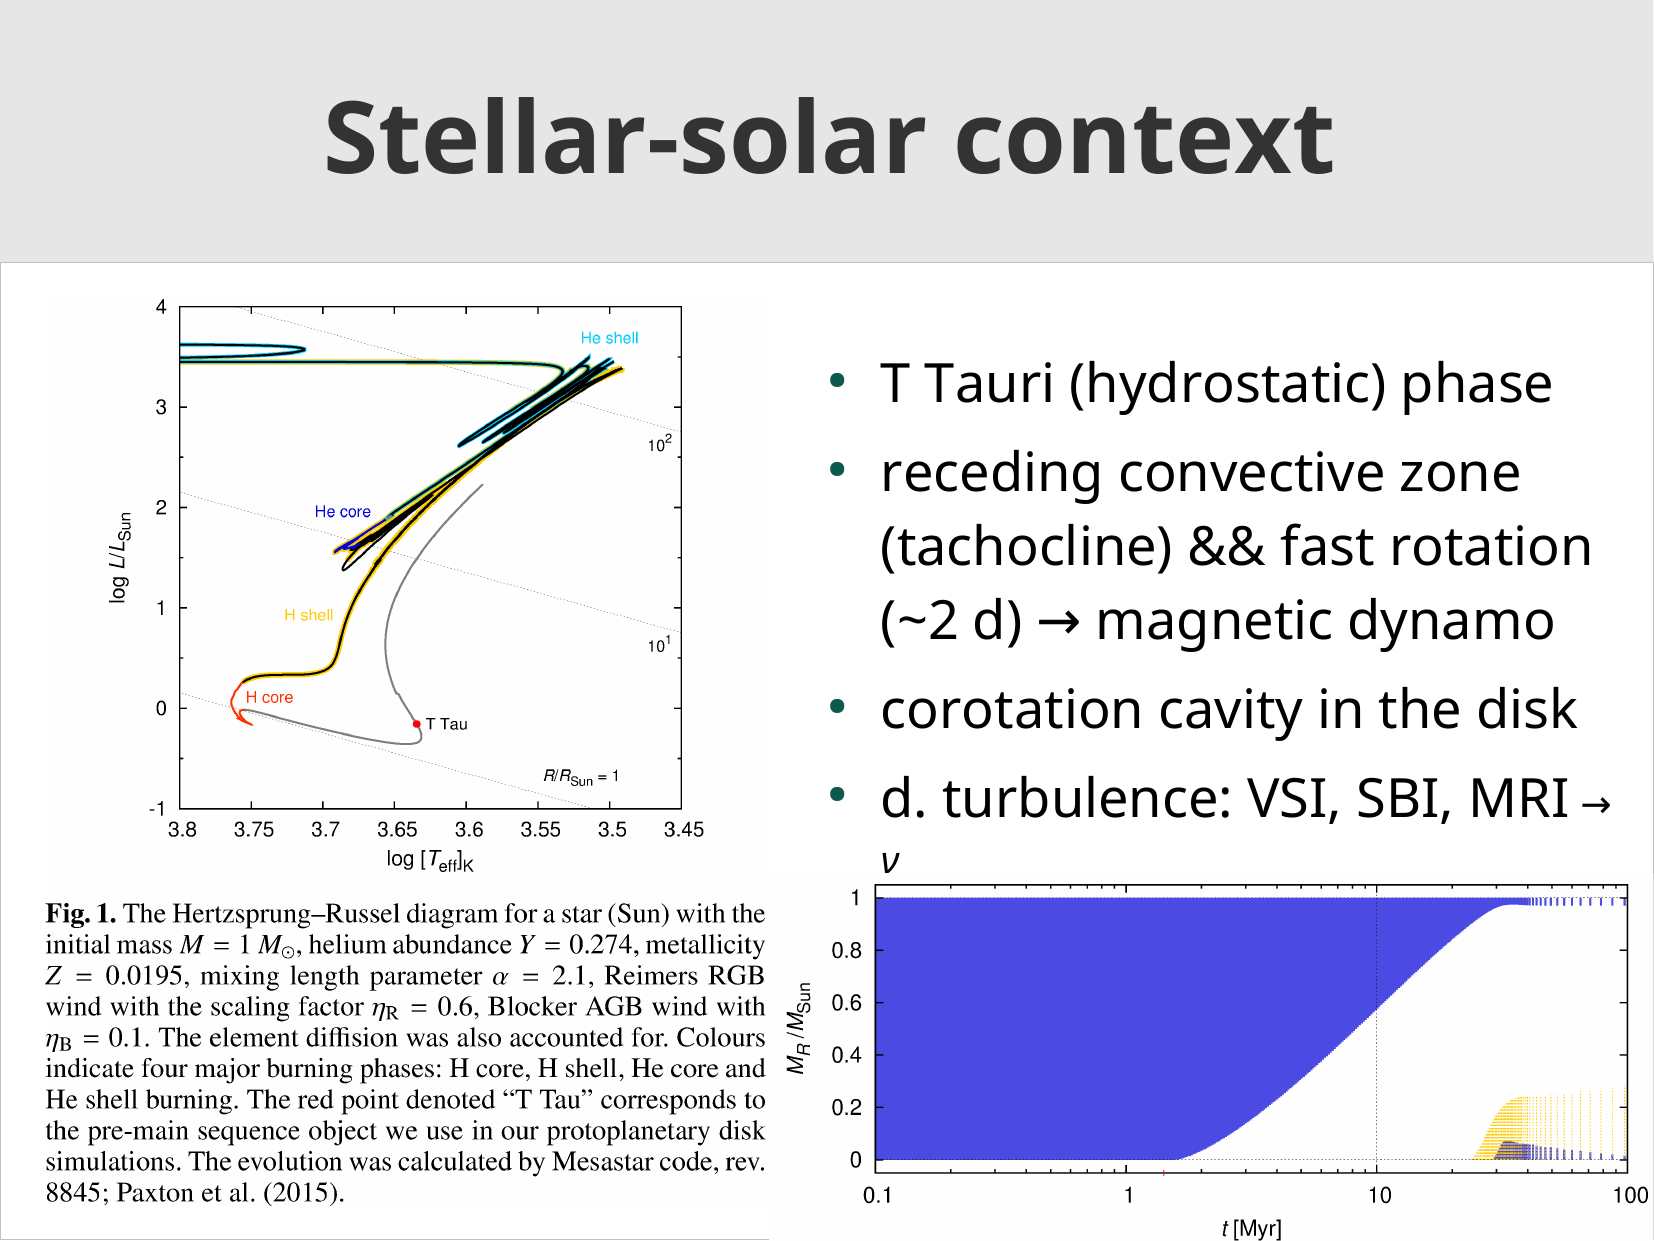

# Stellar-solar context
T Tauri (hydrostatic) phase
receding convective zone (tachocline) && fast rotation (~2 d) → magnetic dynamo
corotation cavity in the disk
d. turbulence: VSI, SBI, MRI → ν